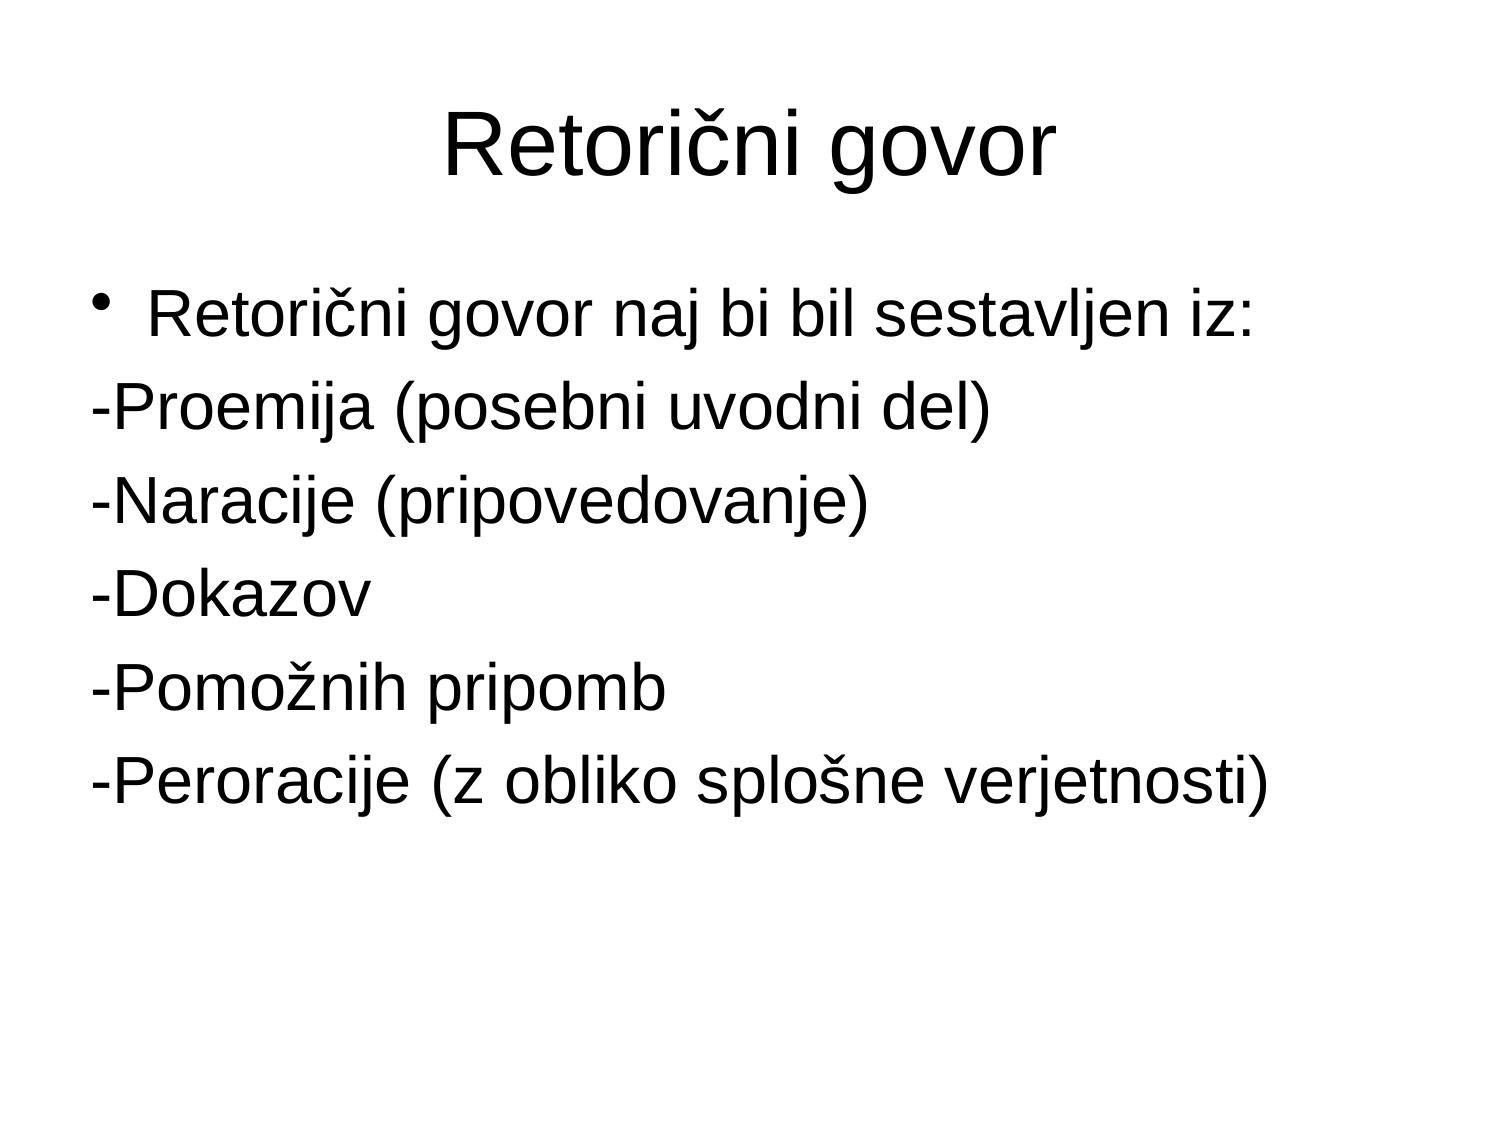

# Retorični govor
Retorični govor naj bi bil sestavljen iz:
-Proemija (posebni uvodni del)
-Naracije (pripovedovanje)
-Dokazov
-Pomožnih pripomb
-Peroracije (z obliko splošne verjetnosti)